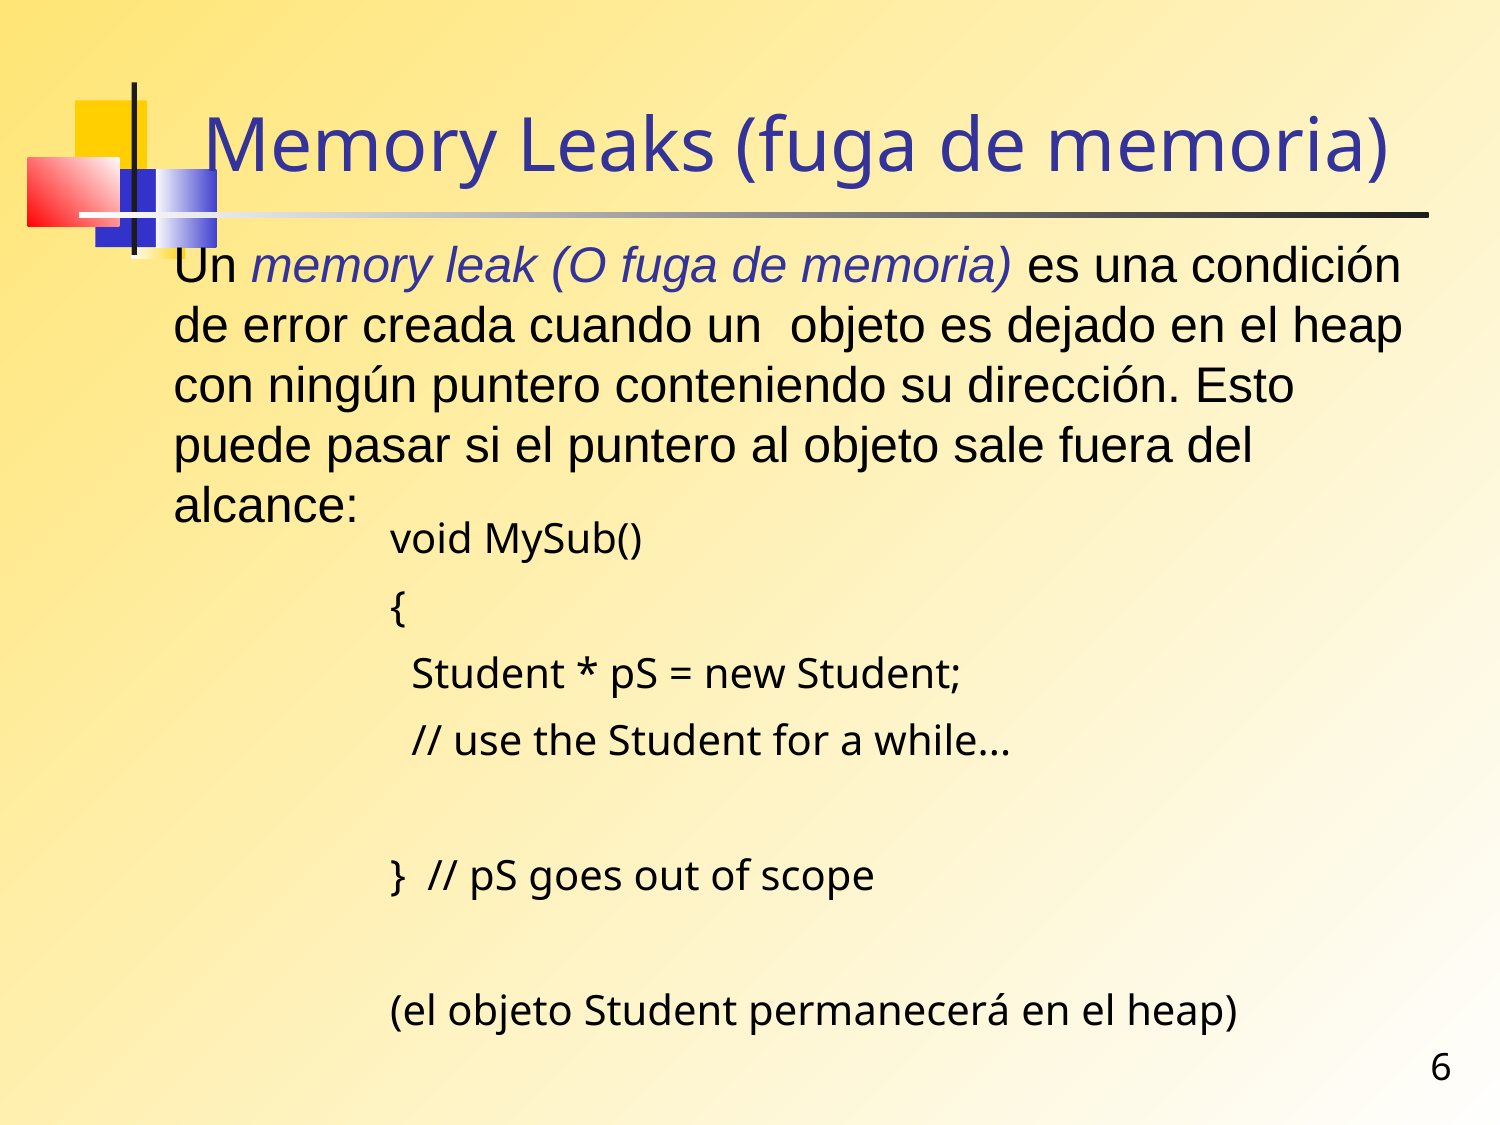

# Memory Leaks (fuga de memoria)‏
Un memory leak (O fuga de memoria) es una condición de error creada cuando un objeto es dejado en el heap con ningún puntero conteniendo su dirección. Esto puede pasar si el puntero al objeto sale fuera del alcance:
void MySub()‏
{
 Student * pS = new Student;
 // use the Student for a while...
} // pS goes out of scope
(el objeto Student permanecerá en el heap)‏
6